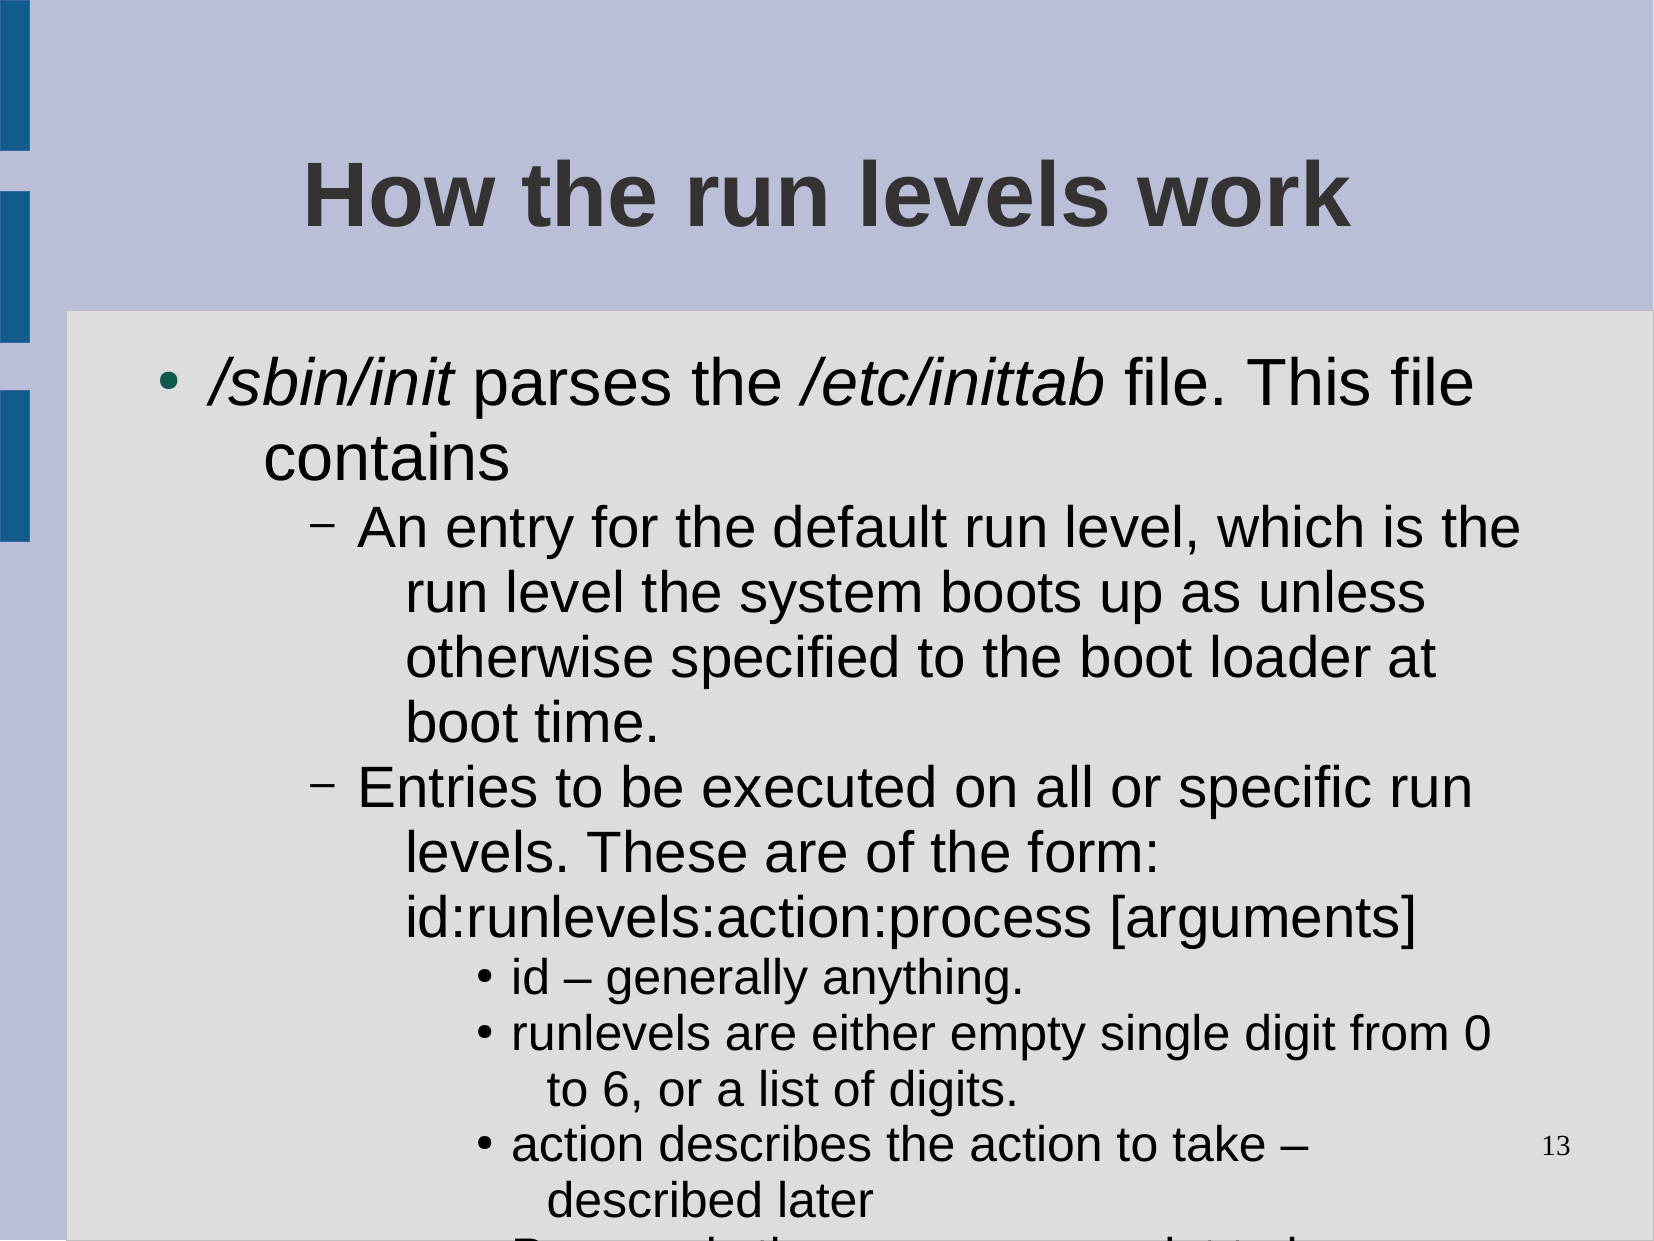

# How the run levels work
/sbin/init parses the /etc/inittab file. This file contains
An entry for the default run level, which is the run level the system boots up as unless otherwise specified to the boot loader at boot time.
Entries to be executed on all or specific run levels. These are of the form:
id:runlevels:action:process [arguments]
id – generally anything.
runlevels are either empty single digit from 0 to 6, or a list of digits.
action describes the action to take – described later
Process is the program or script to be executed.
13